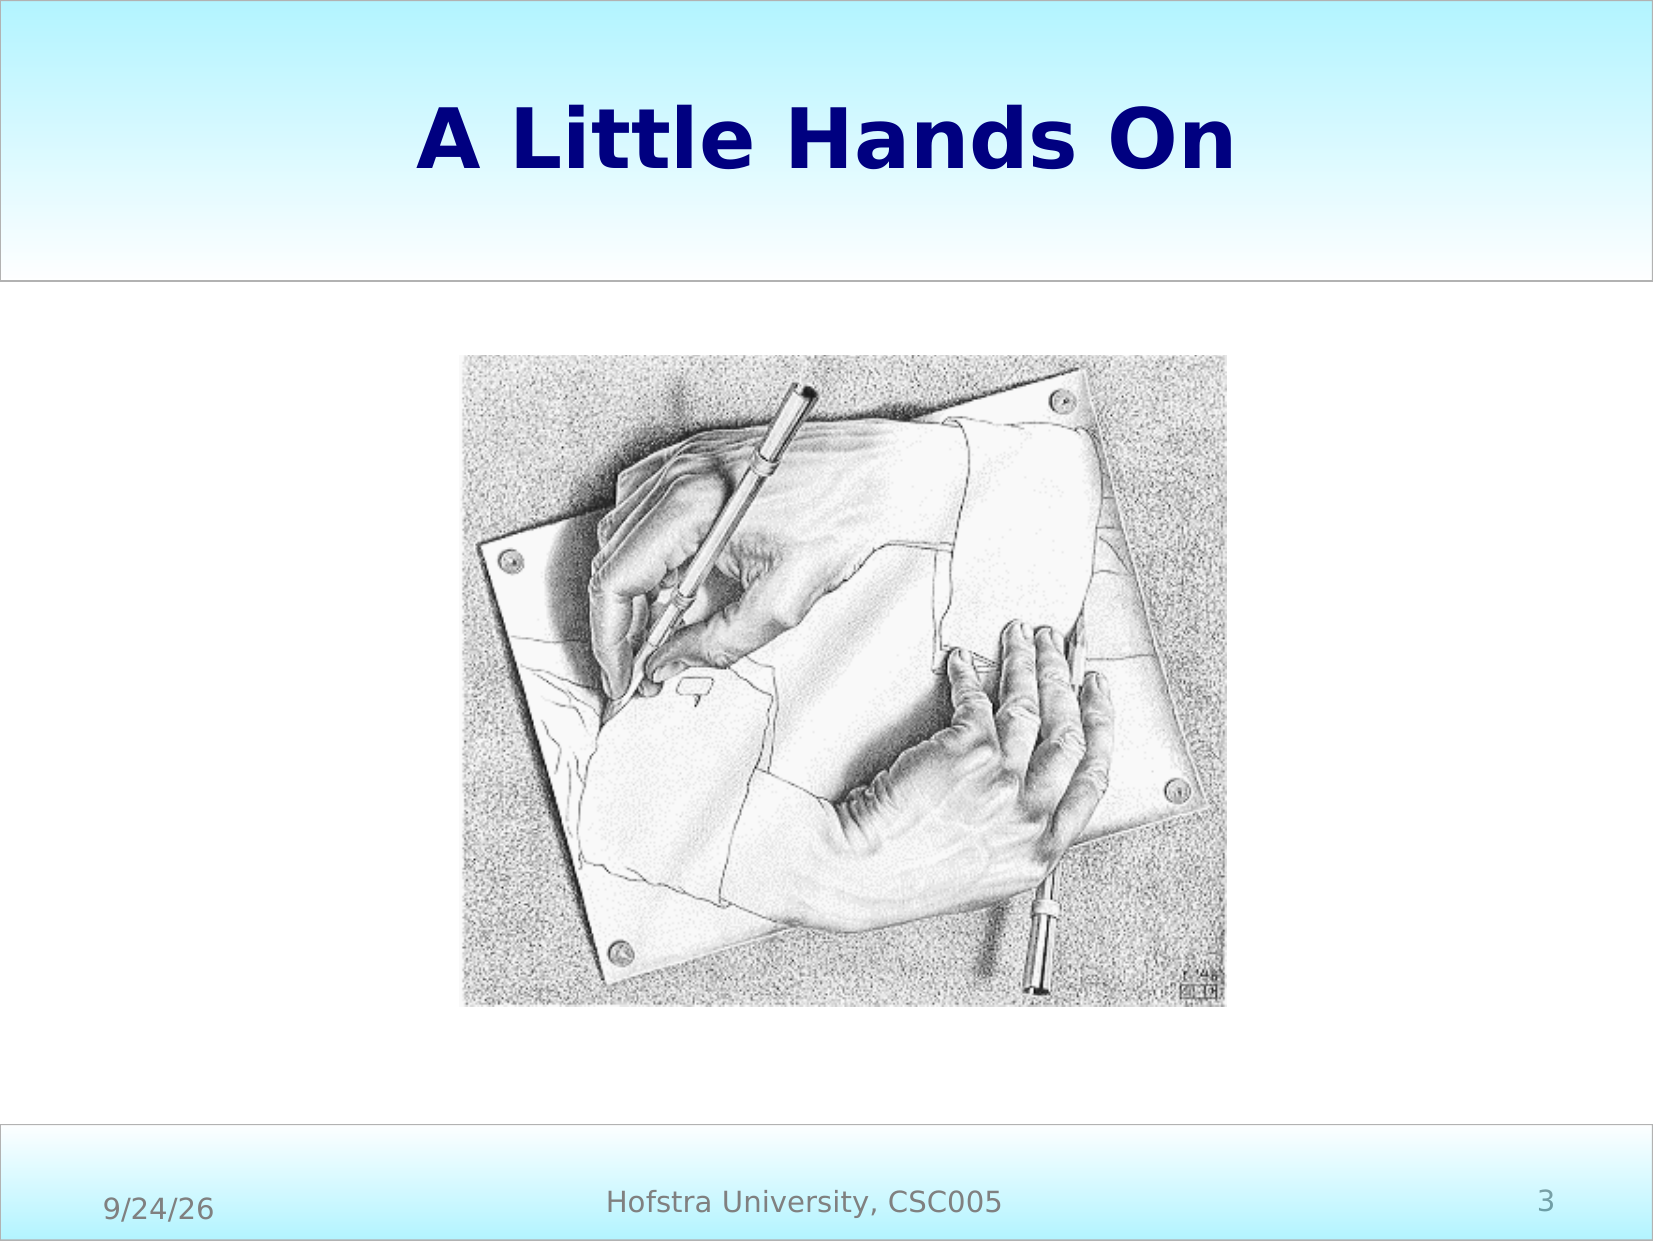

# A Little Hands On
3
Hofstra University, CSC005